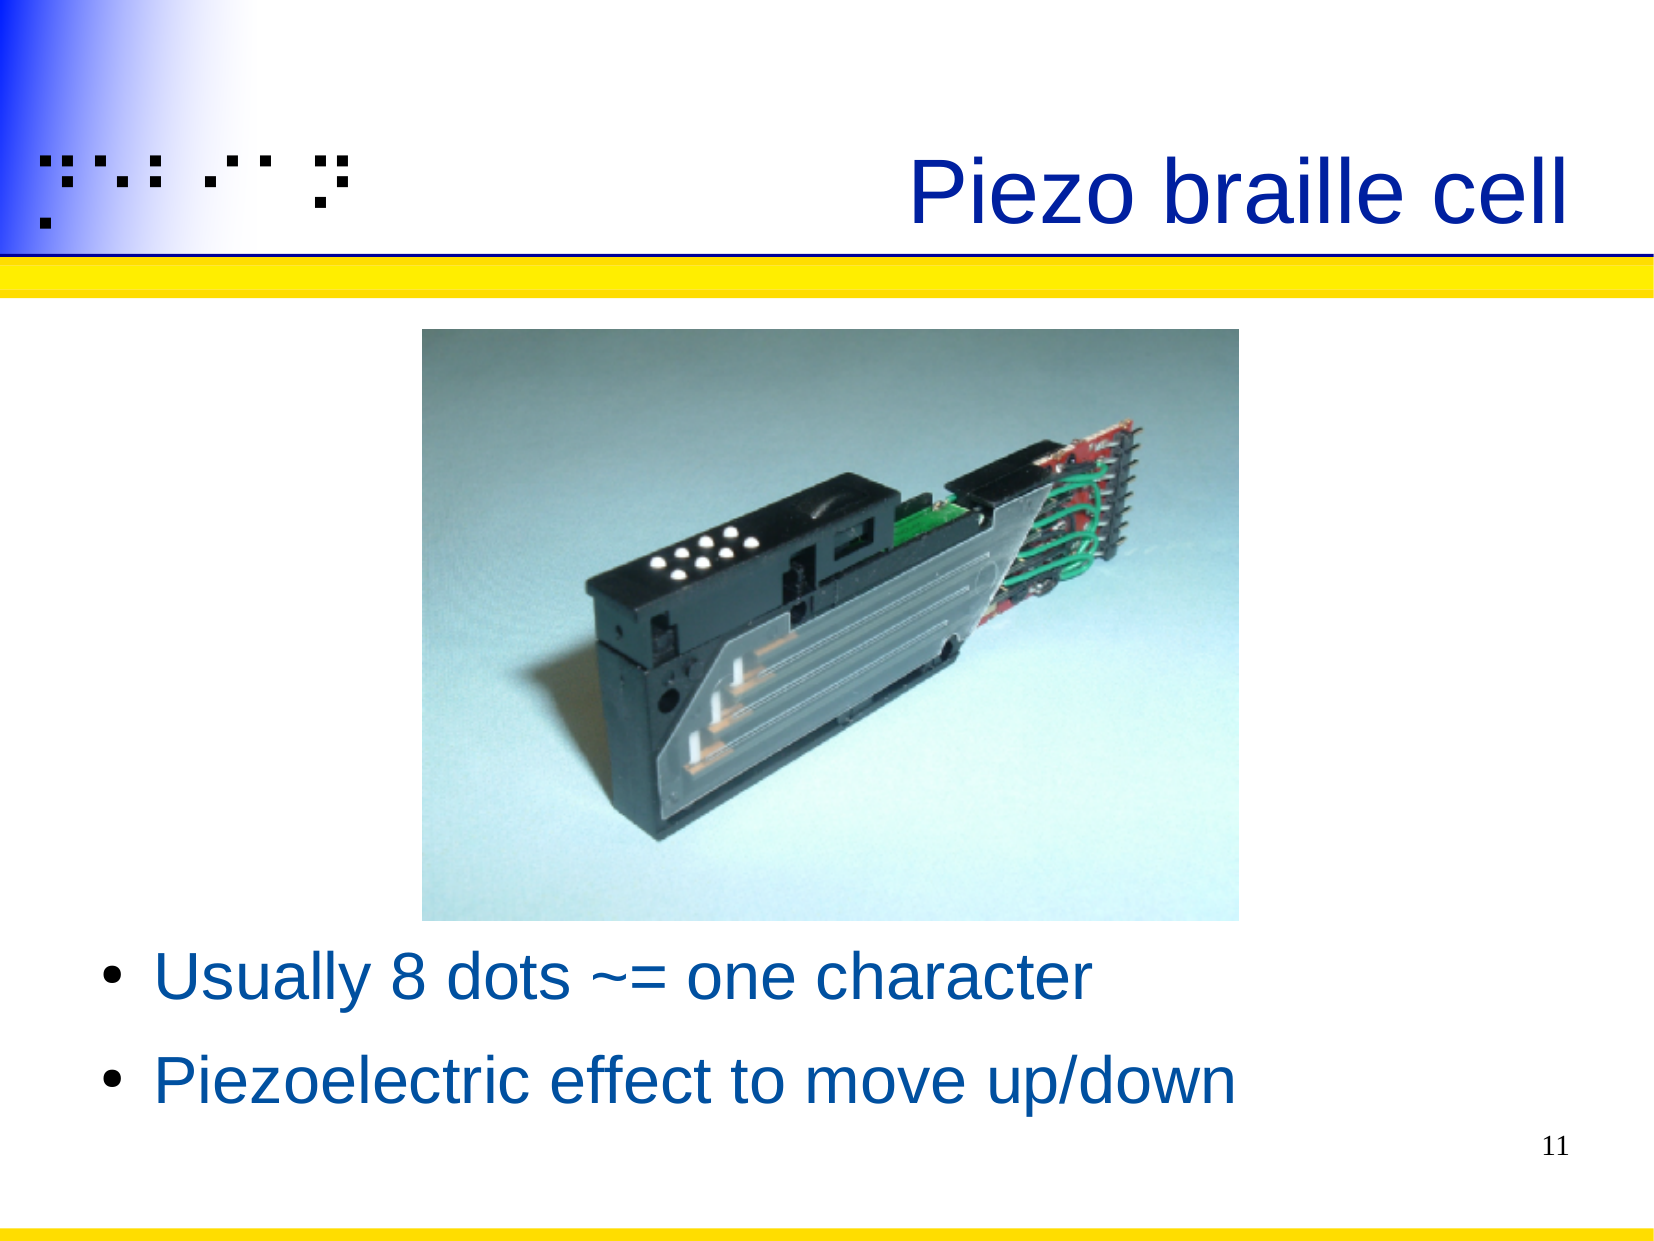

# Piezo braille cell
Usually 8 dots ~= one character
Piezoelectric effect to move up/down
11